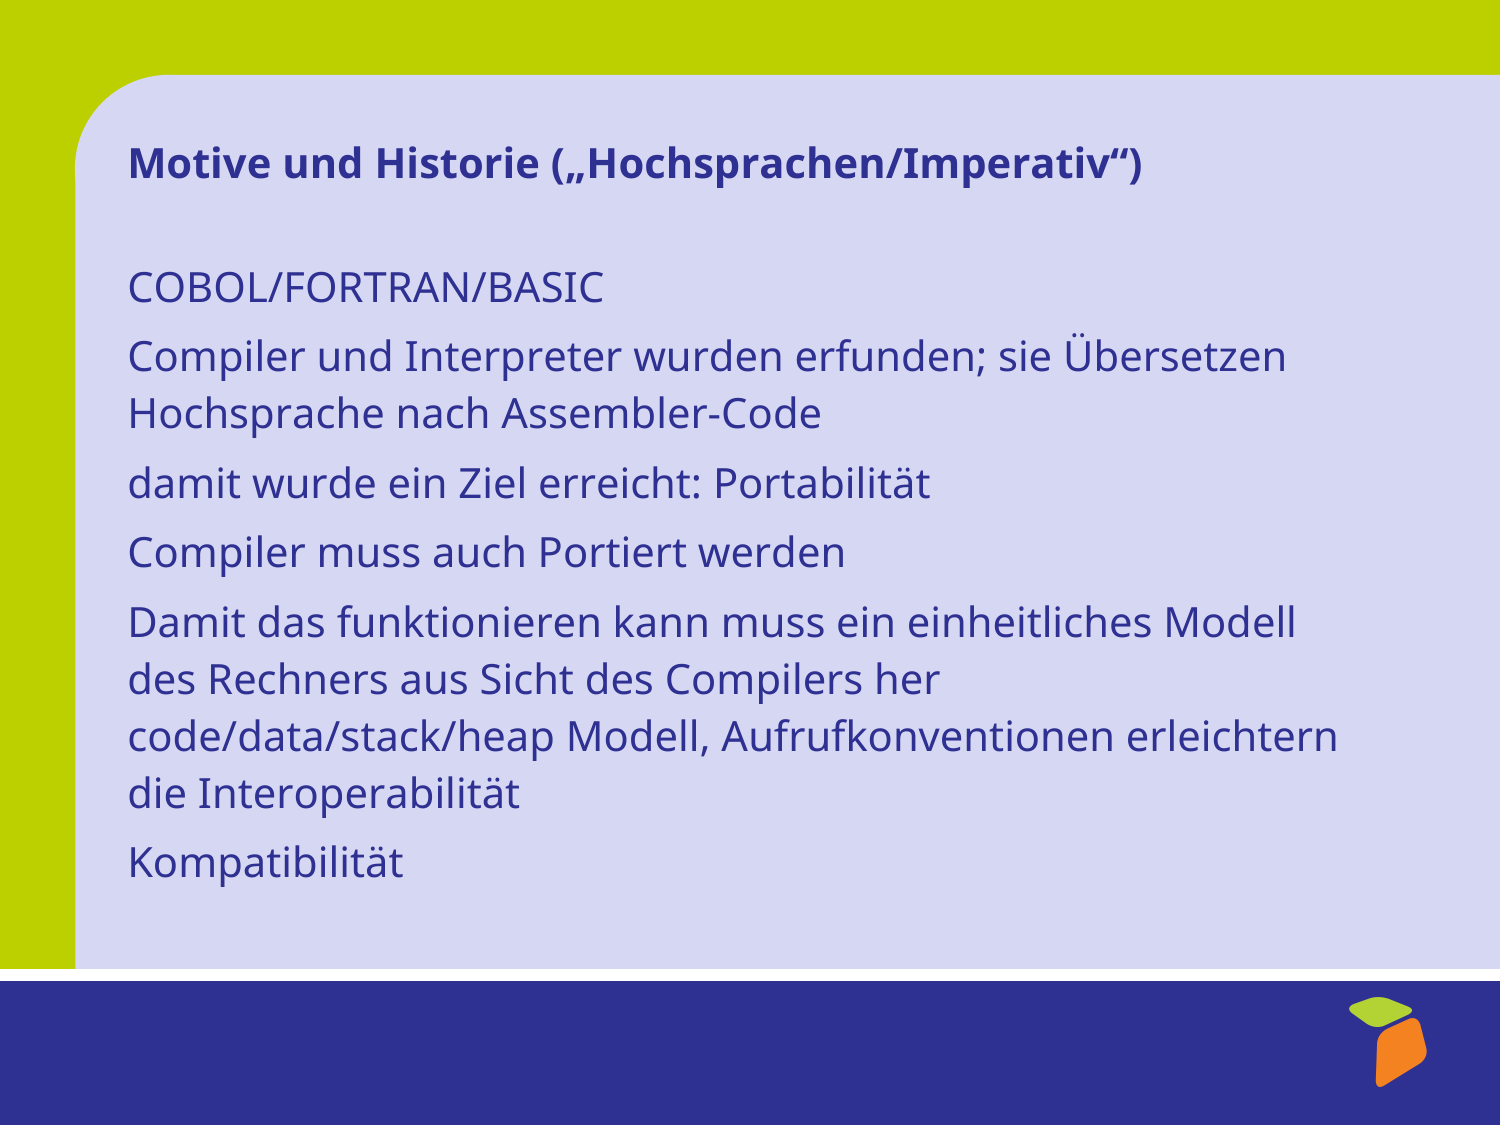

# Motive und Historie („Hochsprachen/Imperativ“)
COBOL/FORTRAN/BASIC
Compiler und Interpreter wurden erfunden; sie Übersetzen Hochsprache nach Assembler-Code
damit wurde ein Ziel erreicht: Portabilität
Compiler muss auch Portiert werden
Damit das funktionieren kann muss ein einheitliches Modell des Rechners aus Sicht des Compilers her code/data/stack/heap Modell, Aufrufkonventionen erleichtern die Interoperabilität
Kompatibilität